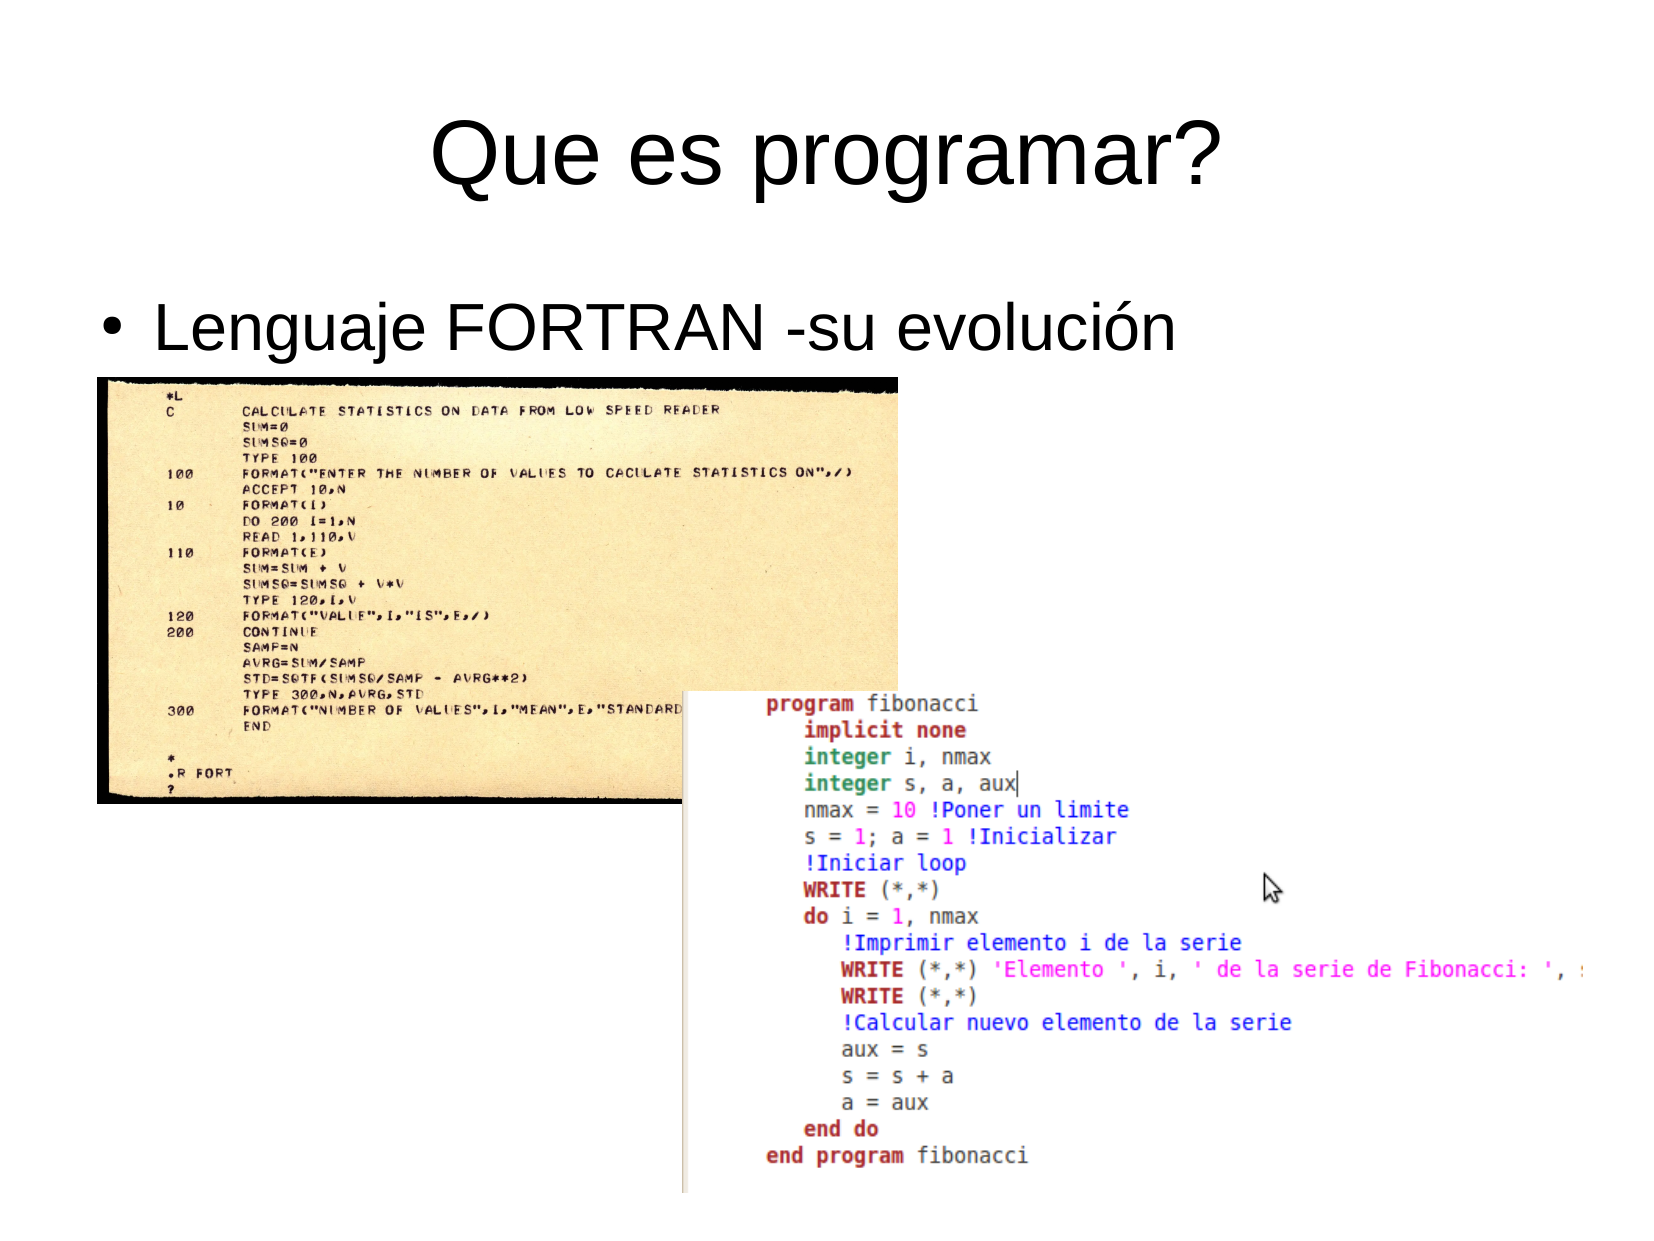

# Que es programar?
Lenguaje FORTRAN -su evolución